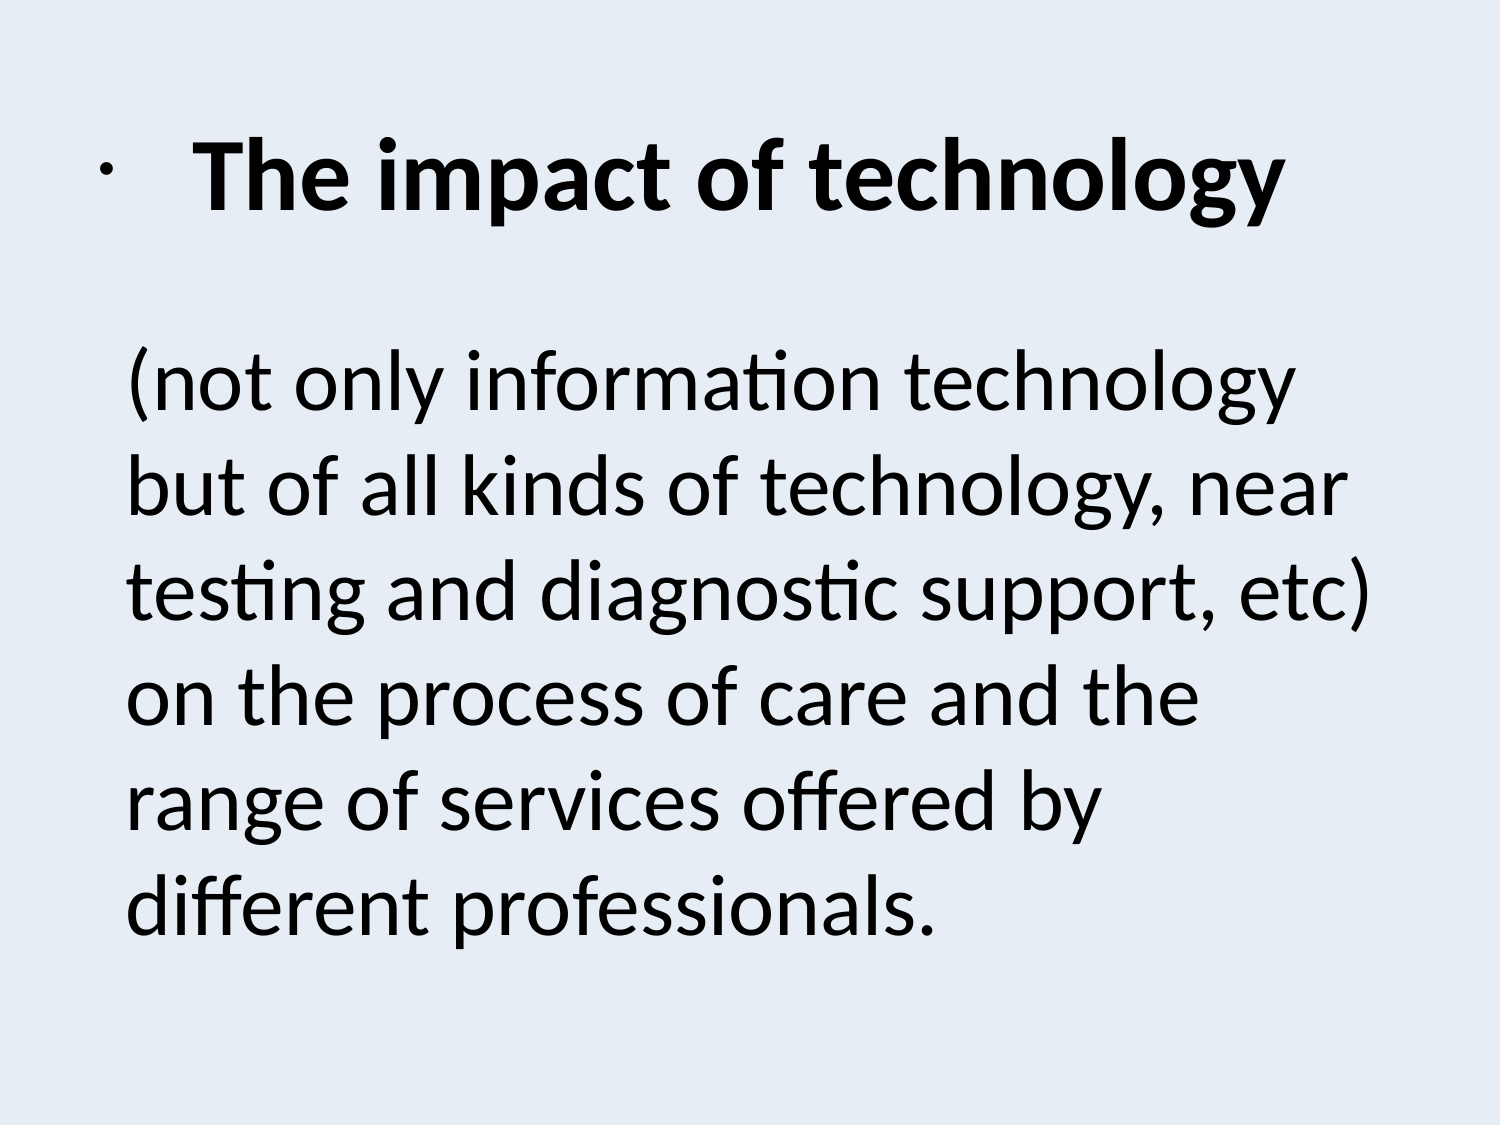

# The impact of technology
(not only information technology but of all kinds of technology, near testing and diagnostic support, etc) on the process of care and the range of services offered by different professionals.